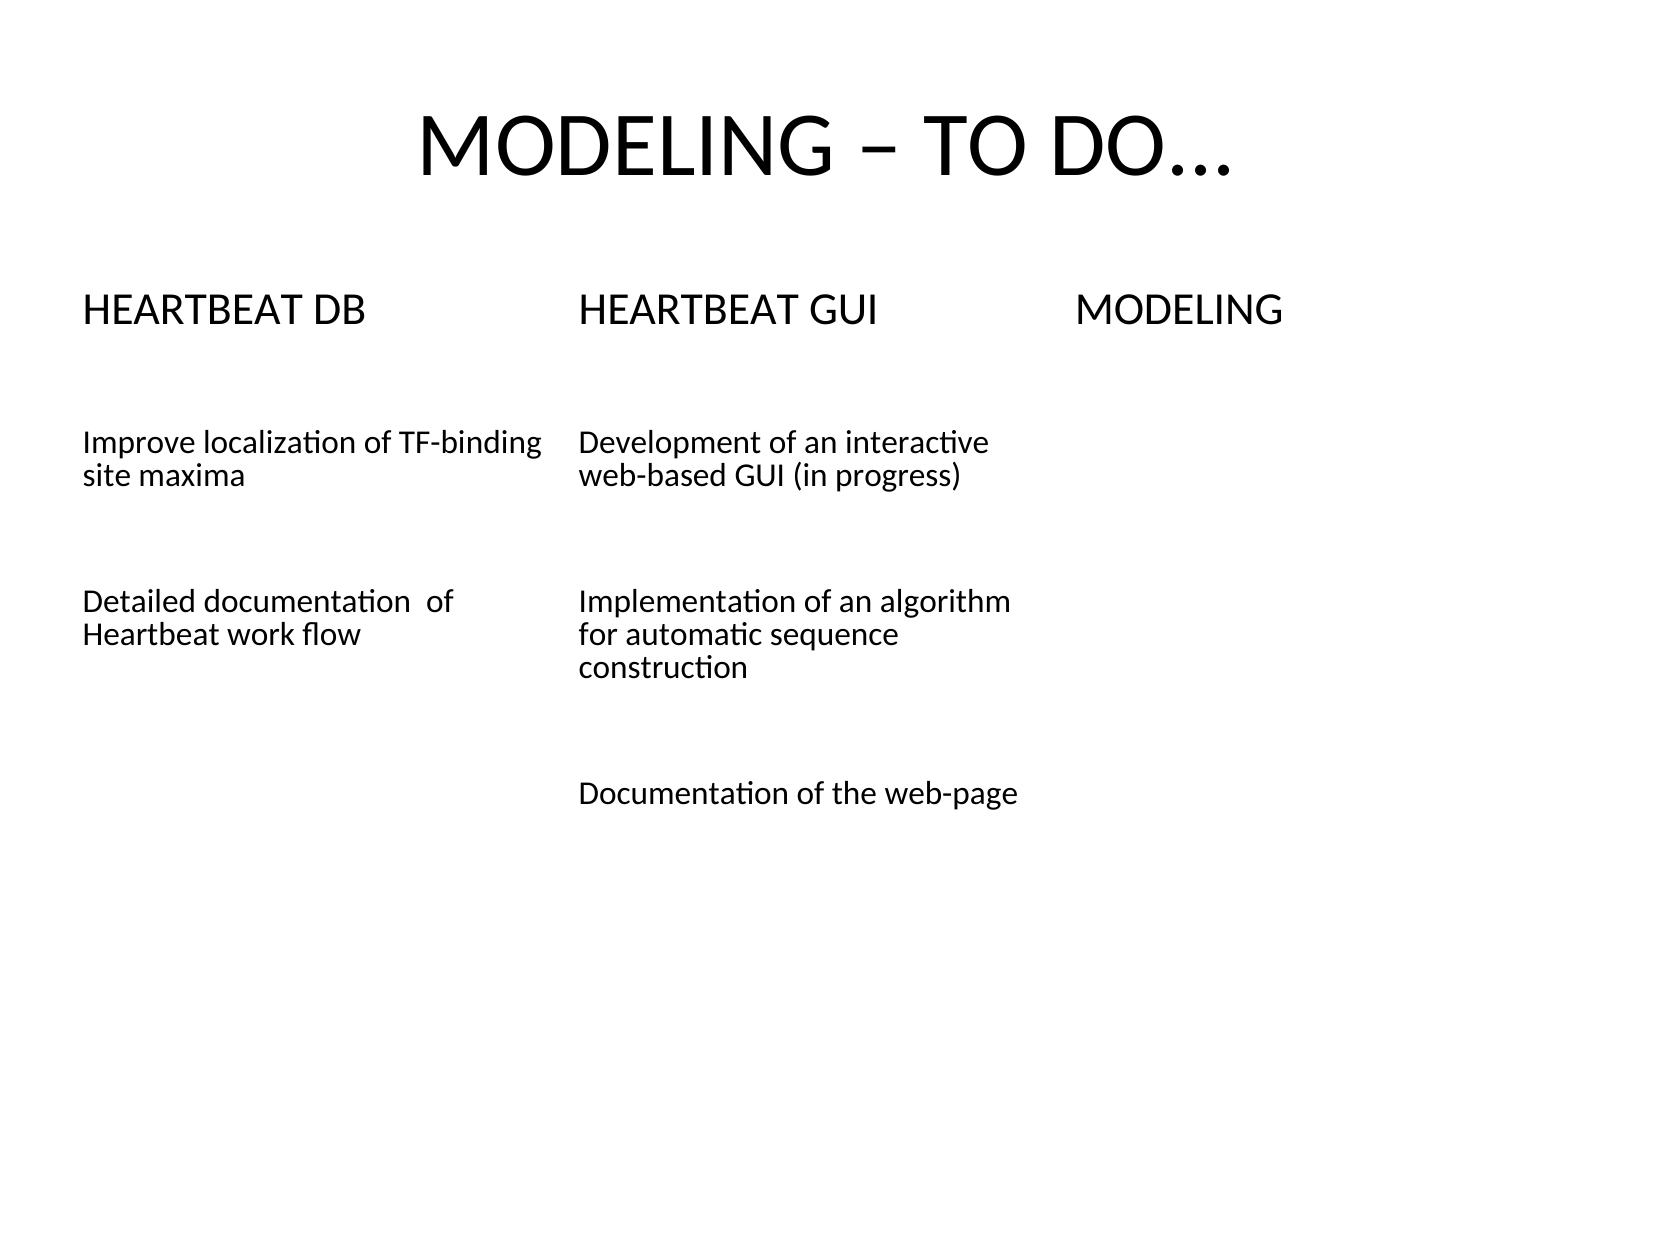

# MODELING – TO DO...
HEARTBEAT DB
Improve localization of TF-binding site maxima
Detailed documentation of Heartbeat work flow
HEARTBEAT GUI
Development of an interactive web-based GUI (in progress)
Implementation of an algorithm for automatic sequence construction
Documentation of the web-page
MODELING